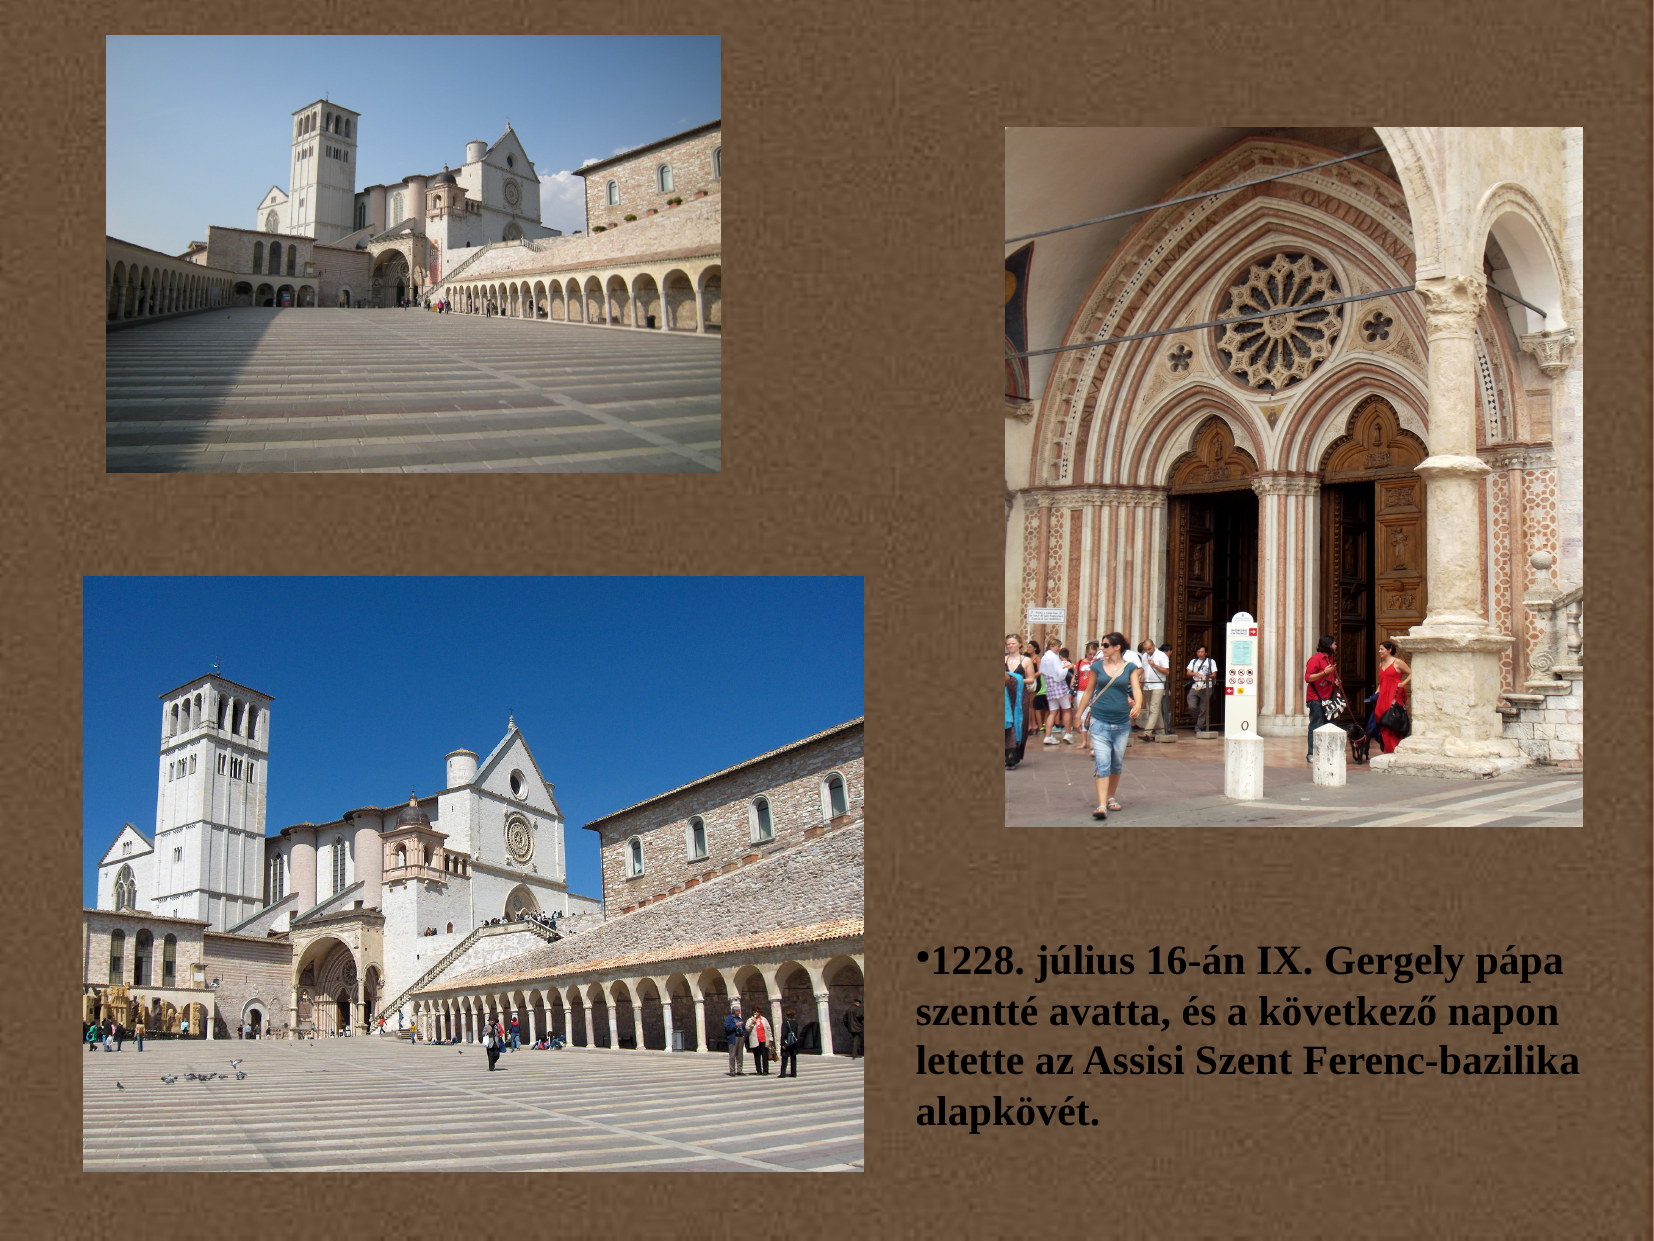

# 1228. július 16-án IX. Gergely pápa szentté avatta, és a következő napon letette az Assisi Szent Ferenc-bazilika alapkövét.